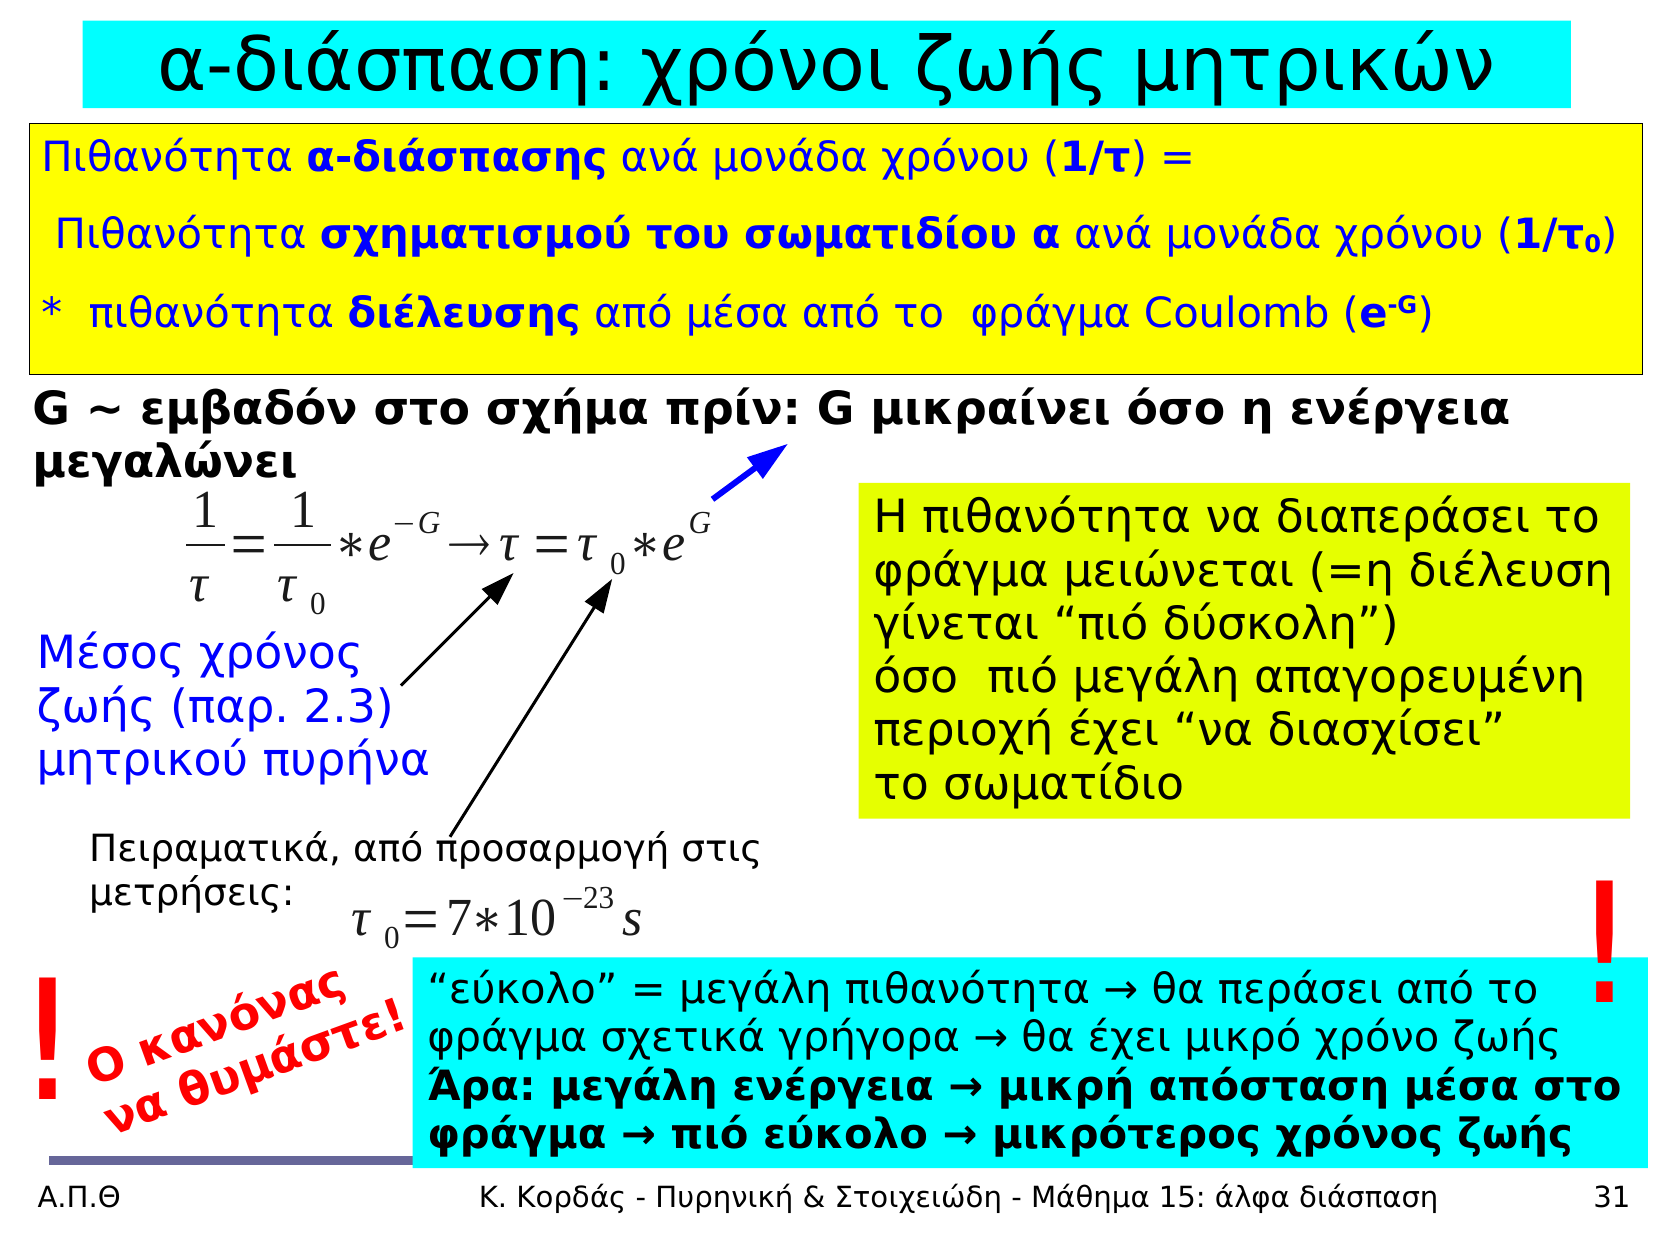

α-διάσπαση: χρόνοι ζωής μητρικών
# Πιθανότητα α-διάσπασης ανά μονάδα χρόνου (1/τ) =
 Πιθανότητα σχηματισμού του σωματιδίου α ανά μονάδα χρόνου (1/τ0)
* πιθανότητα διέλευσης από μέσα από το φράγμα Coulomb (e-G)
G ~ εμβαδόν στο σχήμα πρίν: G μικραίνει όσο η ενέργεια μεγαλώνει
Η πιθανότητα να διαπεράσει το
φράγμα μειώνεται (=η διέλευση
γίνεται “πιό δύσκολη”)
όσο πιό μεγάλη απαγορευμένη
περιοχή έχει “να διασχίσει”
το σωματίδιο
Μέσος χρόνος ζωής (παρ. 2.3) μητρικού πυρήνα
Πειραματικά, από προσαρμογή στις μετρήσεις:
!
!
“εύκολο” = μεγάλη πιθανότητα → θα περάσει από το φράγμα σχετικά γρήγορα → θα έχει μικρό χρόνο ζωής
Άρα: μεγάλη ενέργεια → μικρή απόσταση μέσα στο
φράγμα → πιό εύκολο → μικρότερος χρόνος ζωής
Ο κανόνας
να θυμάστε!
Α.Π.Θ
Κ. Κορδάς - Πυρηνική & Στοιχειώδη - Μάθημα 15: άλφα διάσπαση
31